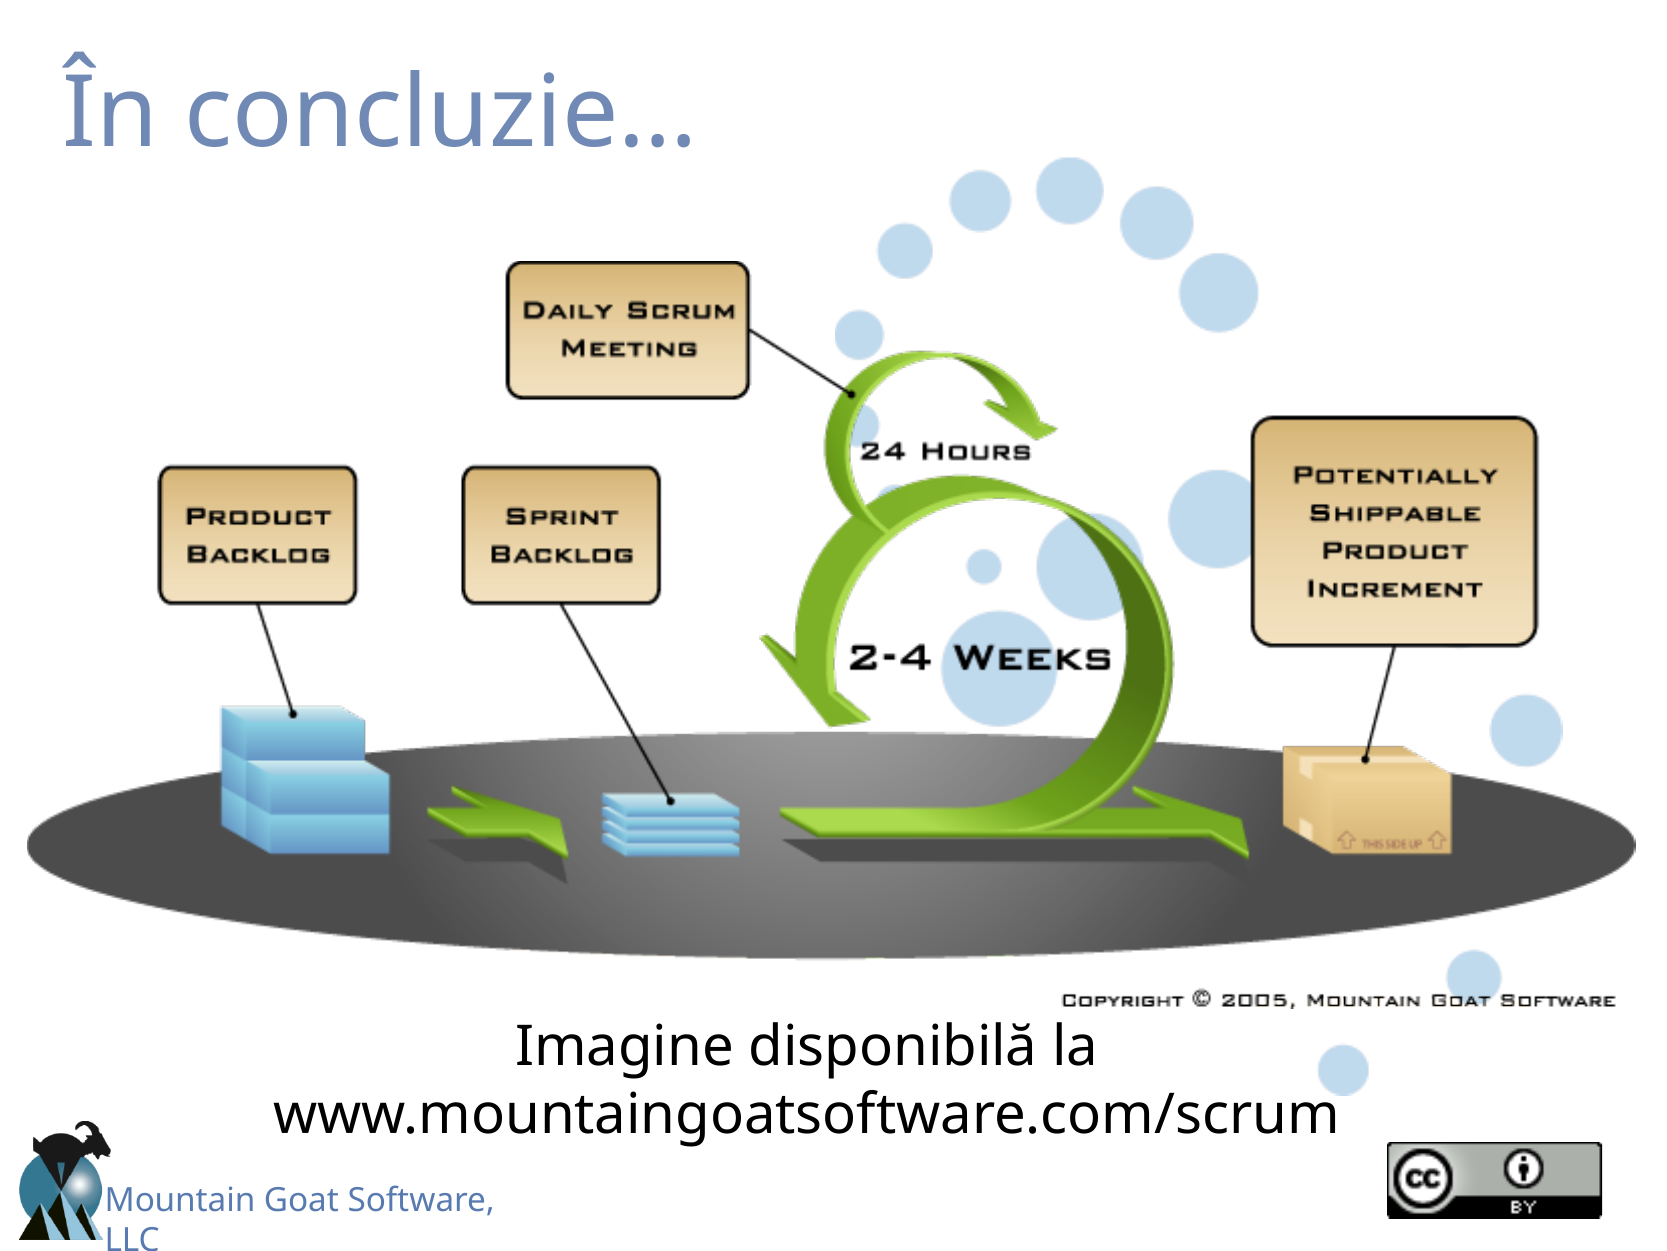

# În concluzie…
Imagine disponibilă la www.mountaingoatsoftware.com/scrum